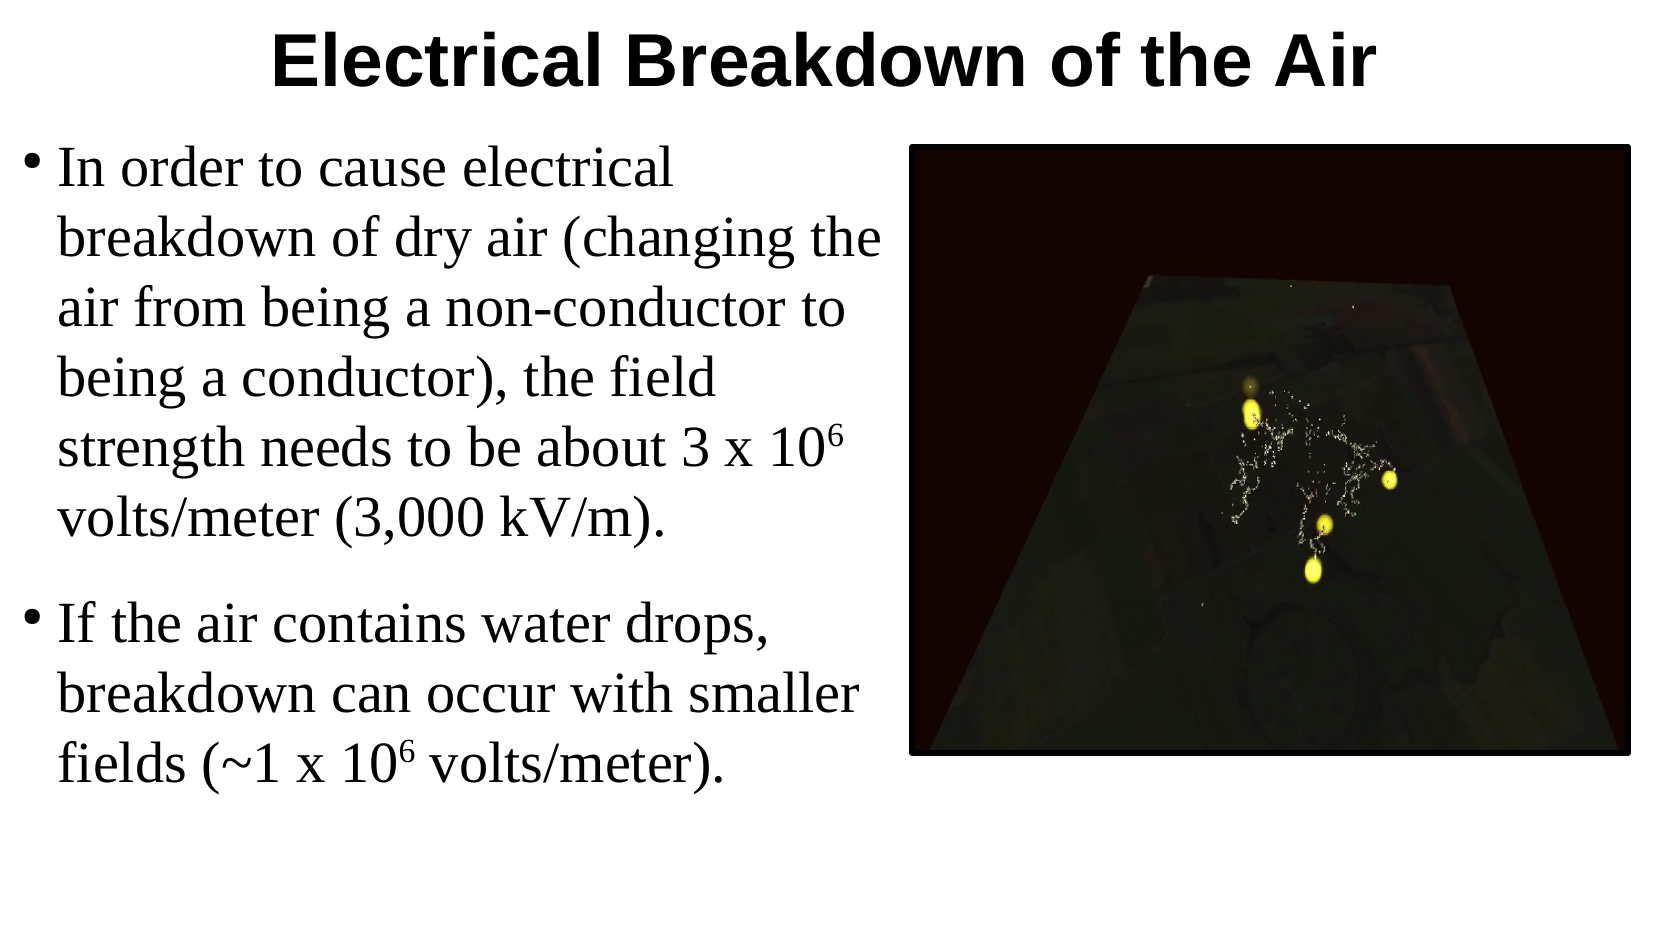

# Electrical Breakdown of the Air
In order to cause electrical breakdown of dry air (changing the air from being a non-conductor to being a conductor), the field strength needs to be about 3 x 106 volts/meter (3,000 kV/m).
If the air contains water drops, breakdown can occur with smaller fields (~1 x 106 volts/meter).